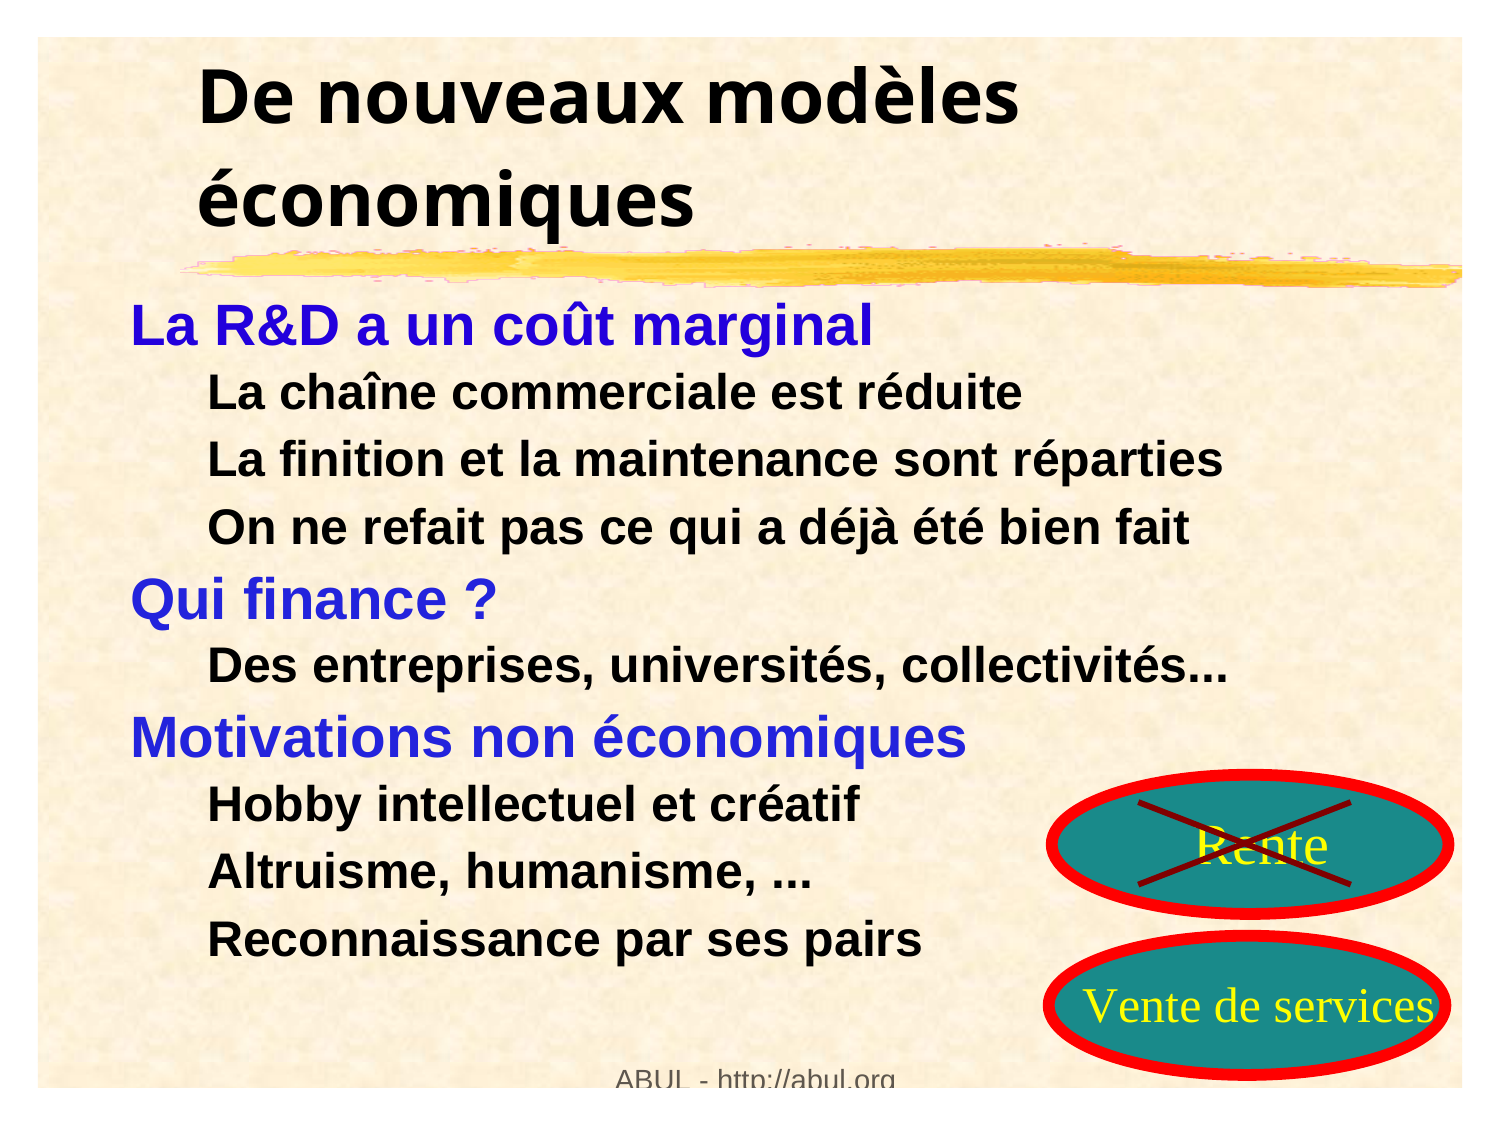

# De nouveaux modèles économiques
La R&D a un coût marginal
La chaîne commerciale est réduite
La finition et la maintenance sont réparties
On ne refait pas ce qui a déjà été bien fait
Qui finance ?
Des entreprises, universités, collectivités...
Motivations non économiques
Hobby intellectuel et créatif
Altruisme, humanisme, ...
Reconnaissance par ses pairs
Rente
Vente de services